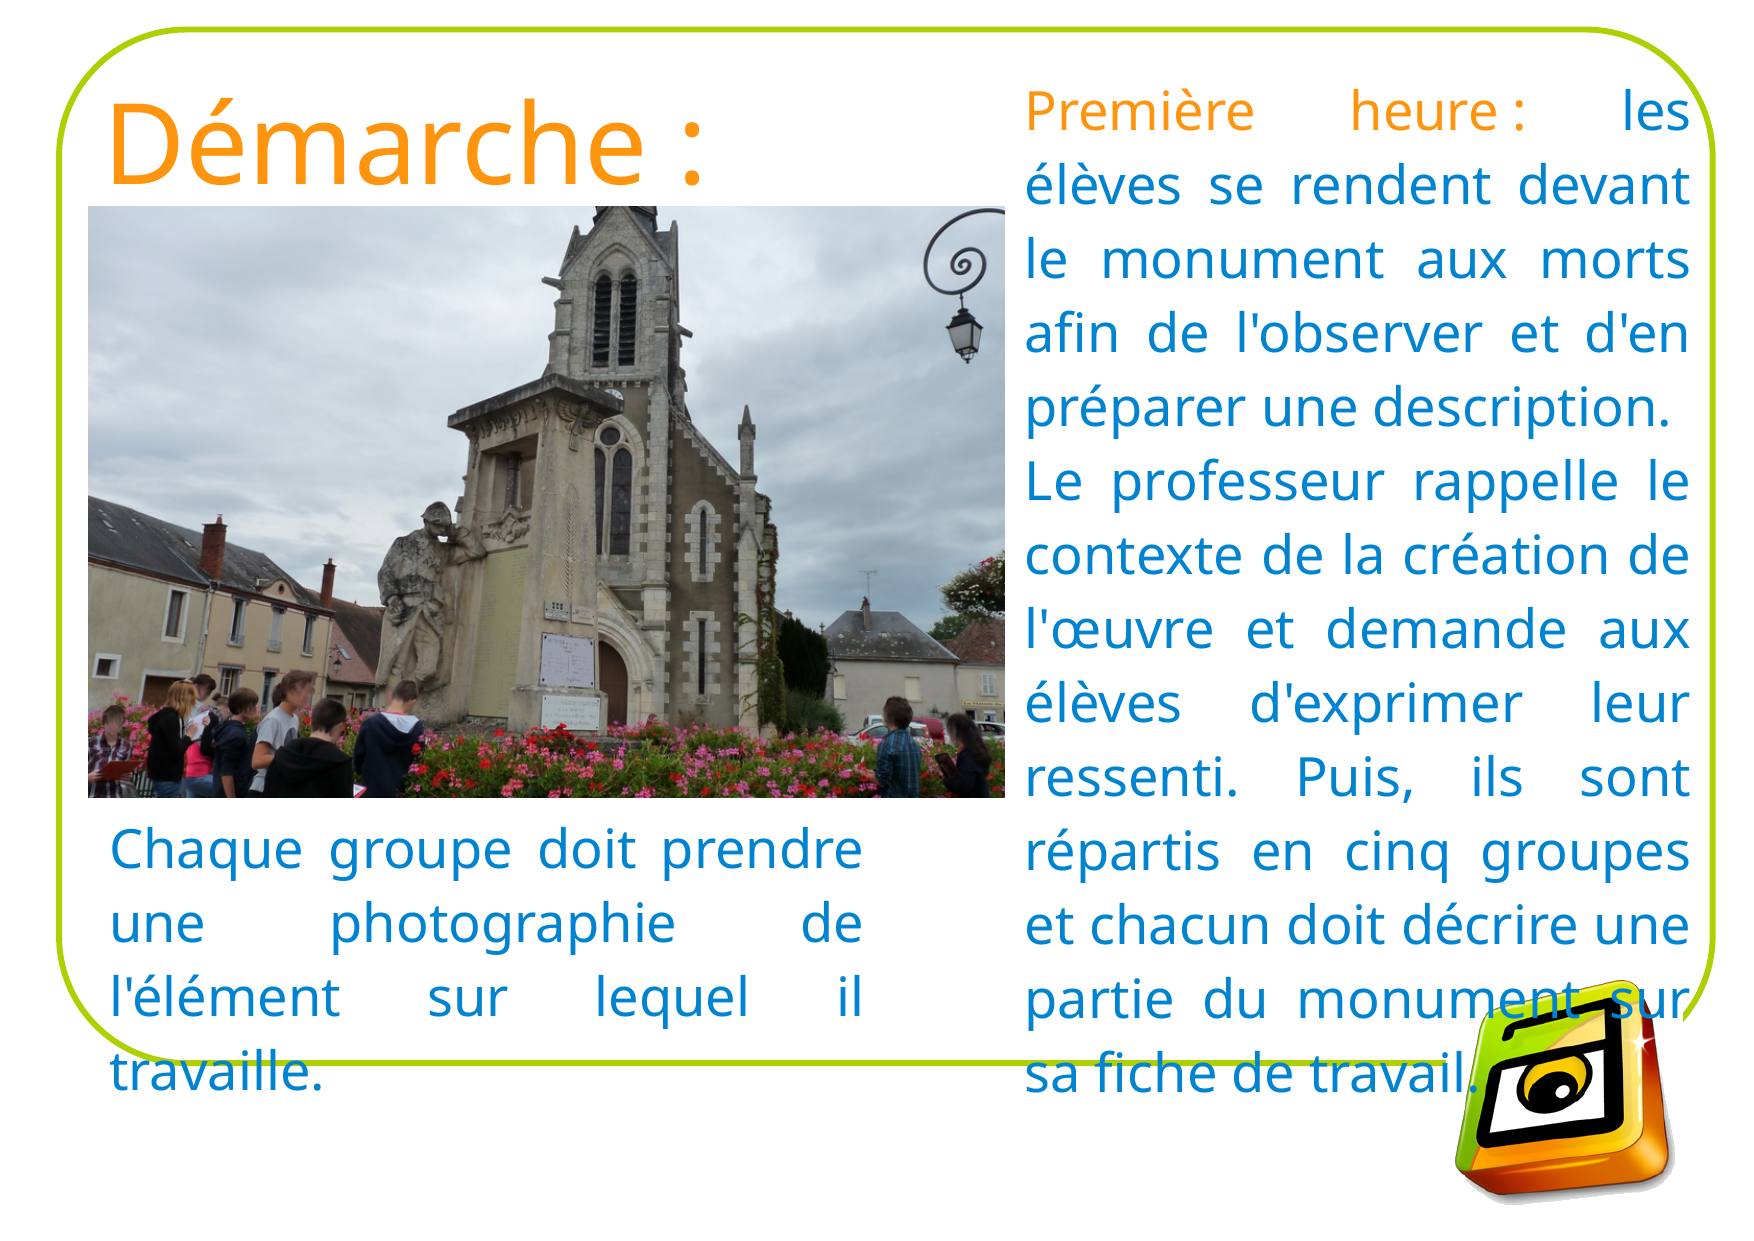

Démarche :
Première heure : les élèves se rendent devant le monument aux morts afin de l'observer et d'en préparer une description.
Le professeur rappelle le contexte de la création de l'œuvre et demande aux élèves d'exprimer leur ressenti. Puis, ils sont répartis en cinq groupes et chacun doit décrire une partie du monument sur sa fiche de travail.
Chaque groupe doit prendre une photographie de l'élément sur lequel il travaille.